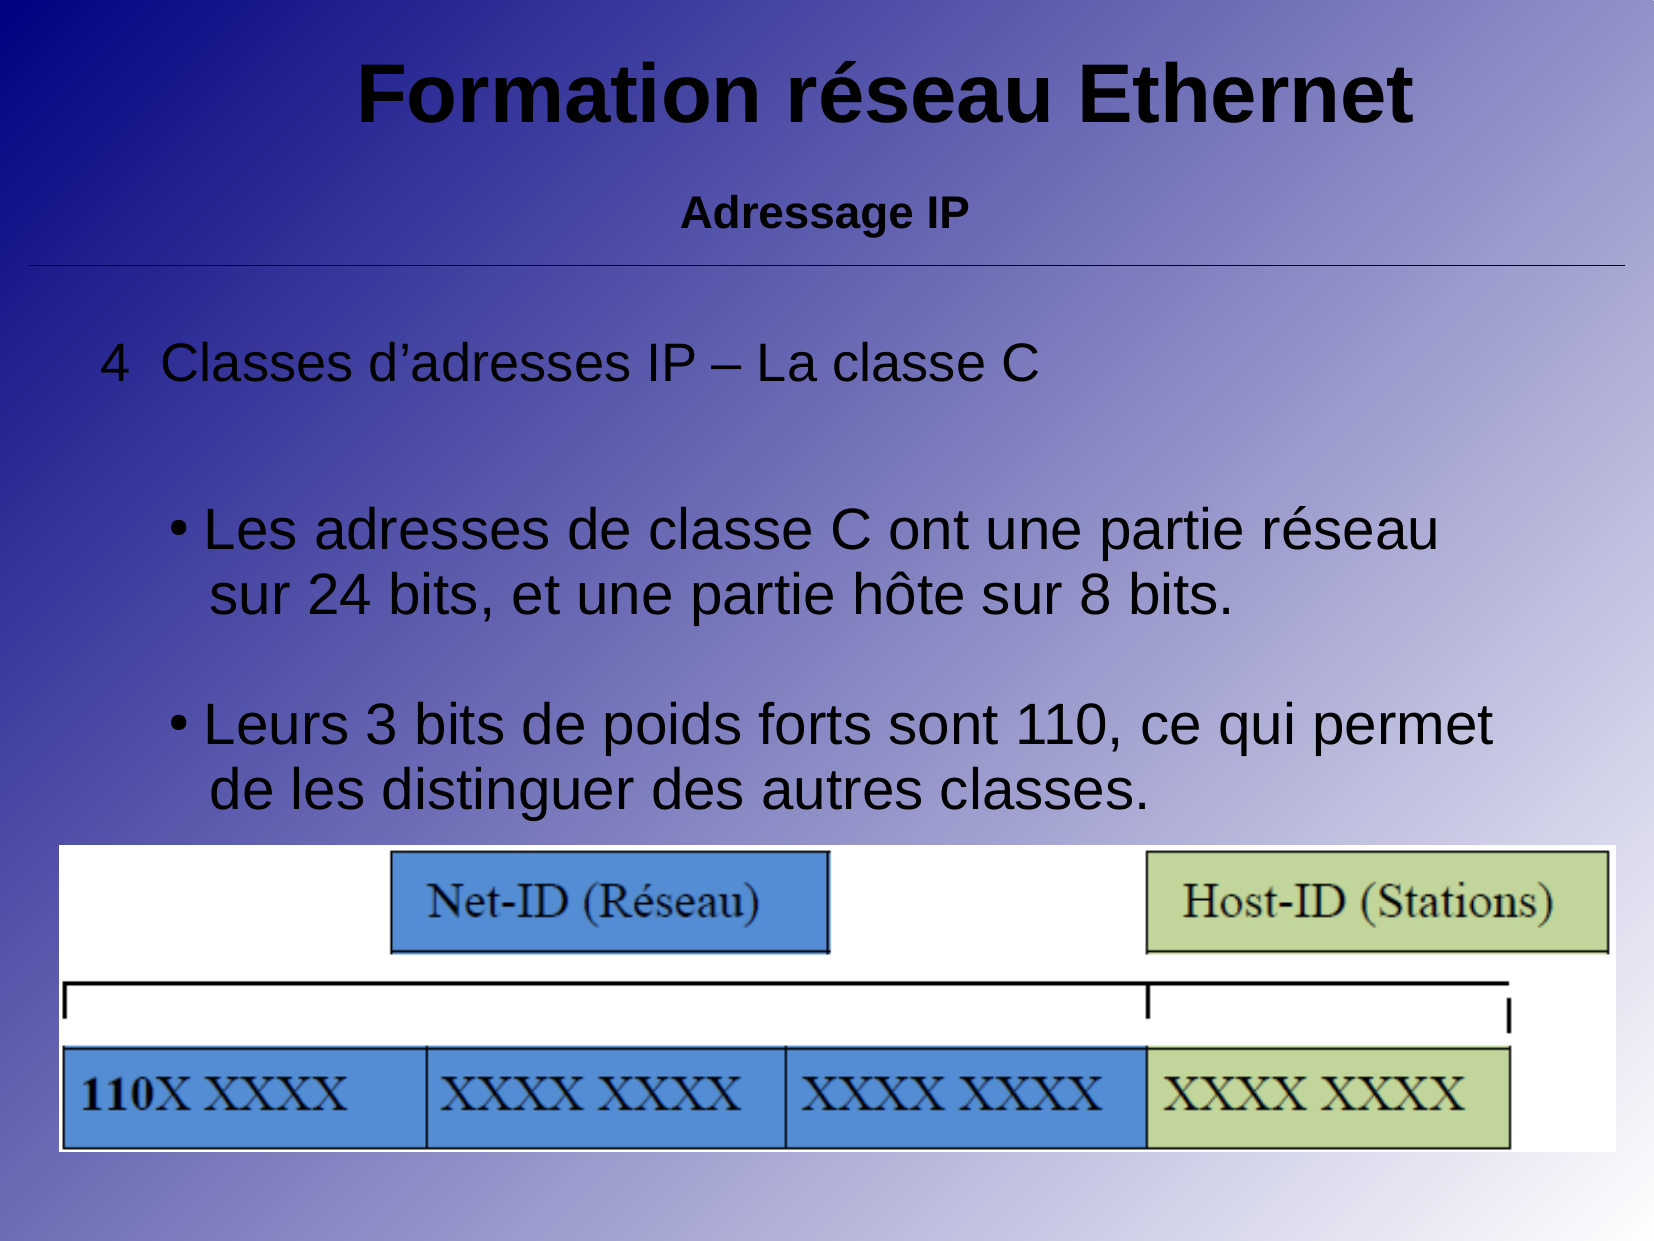

Formation réseau Ethernet
Adressage IP
4 Classes d’adresses IP – La classe C
Les adresses de classe C ont une partie réseau
sur 24 bits, et une partie hôte sur 8 bits.
Leurs 3 bits de poids forts sont 110, ce qui permet
de les distinguer des autres classes.